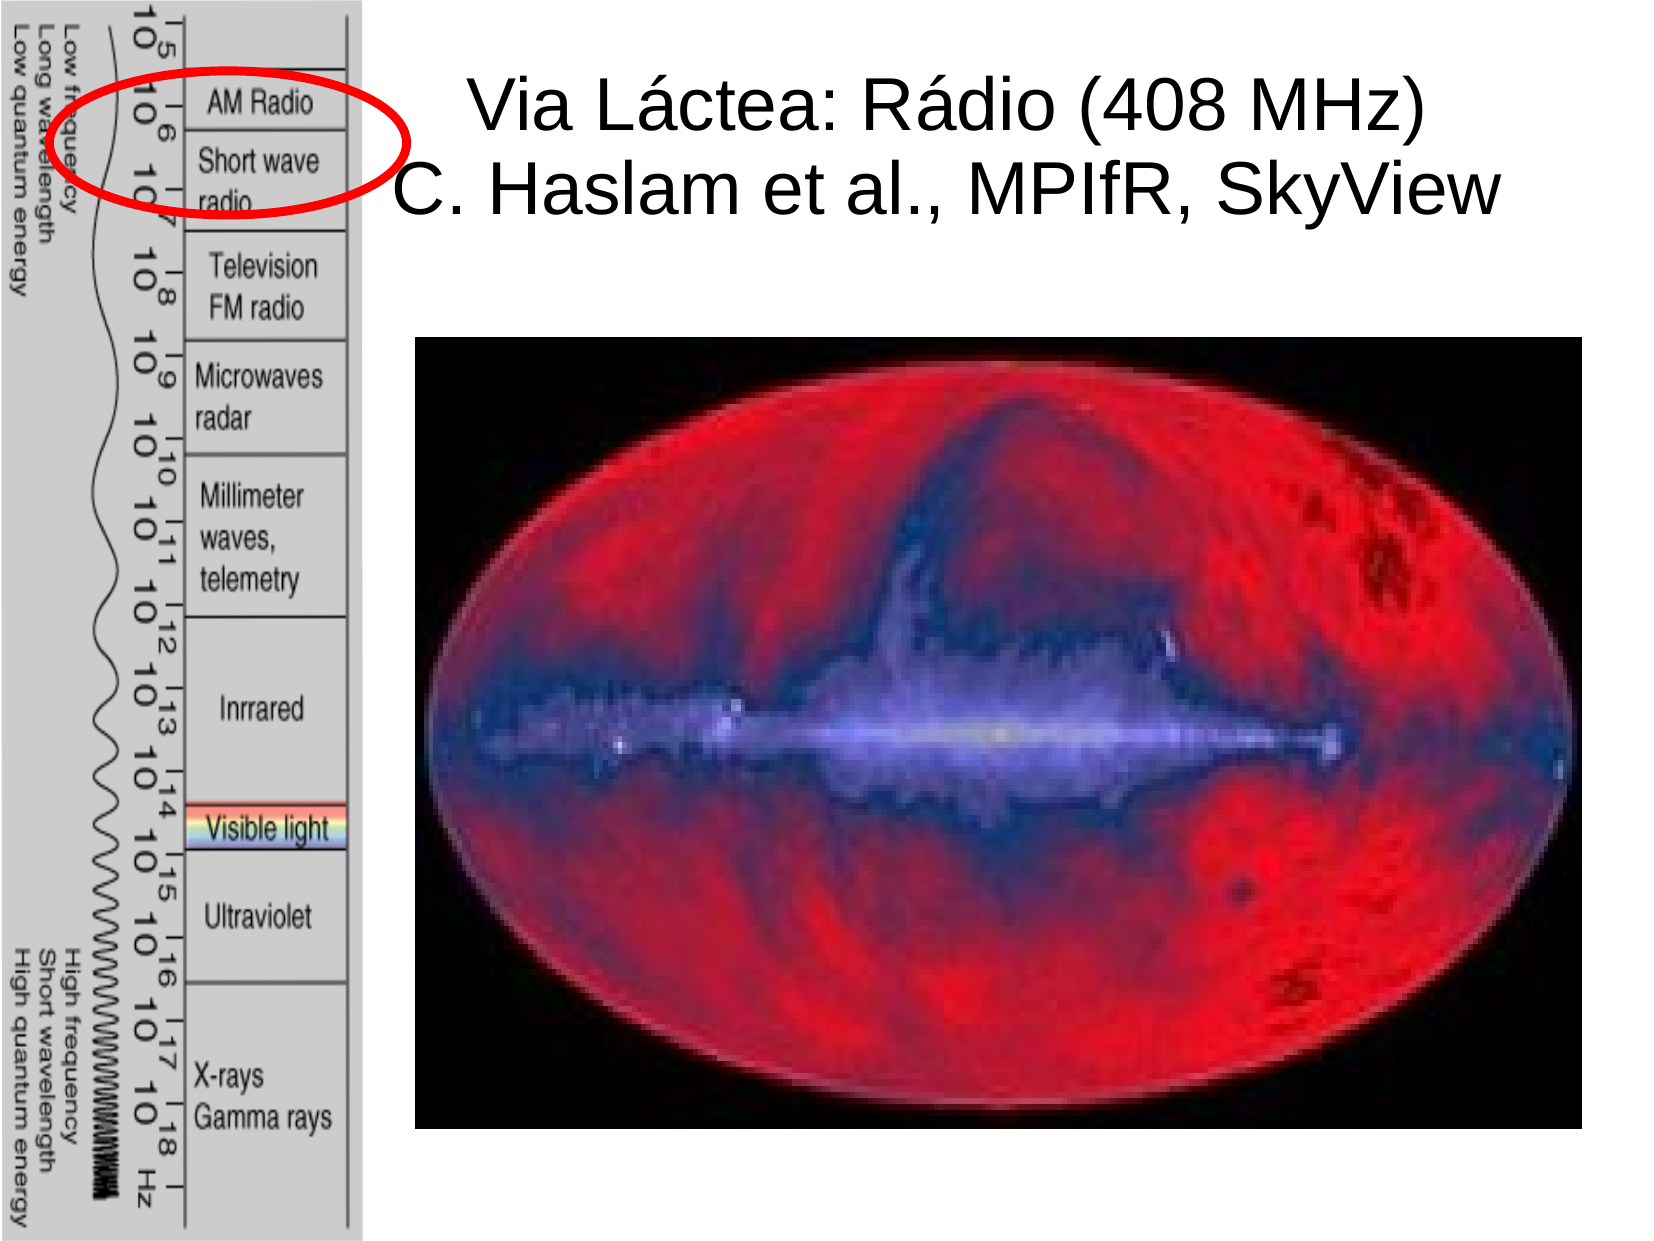

# Via Láctea: Rádio (408 MHz) C. Haslam et al., MPIfR, SkyView